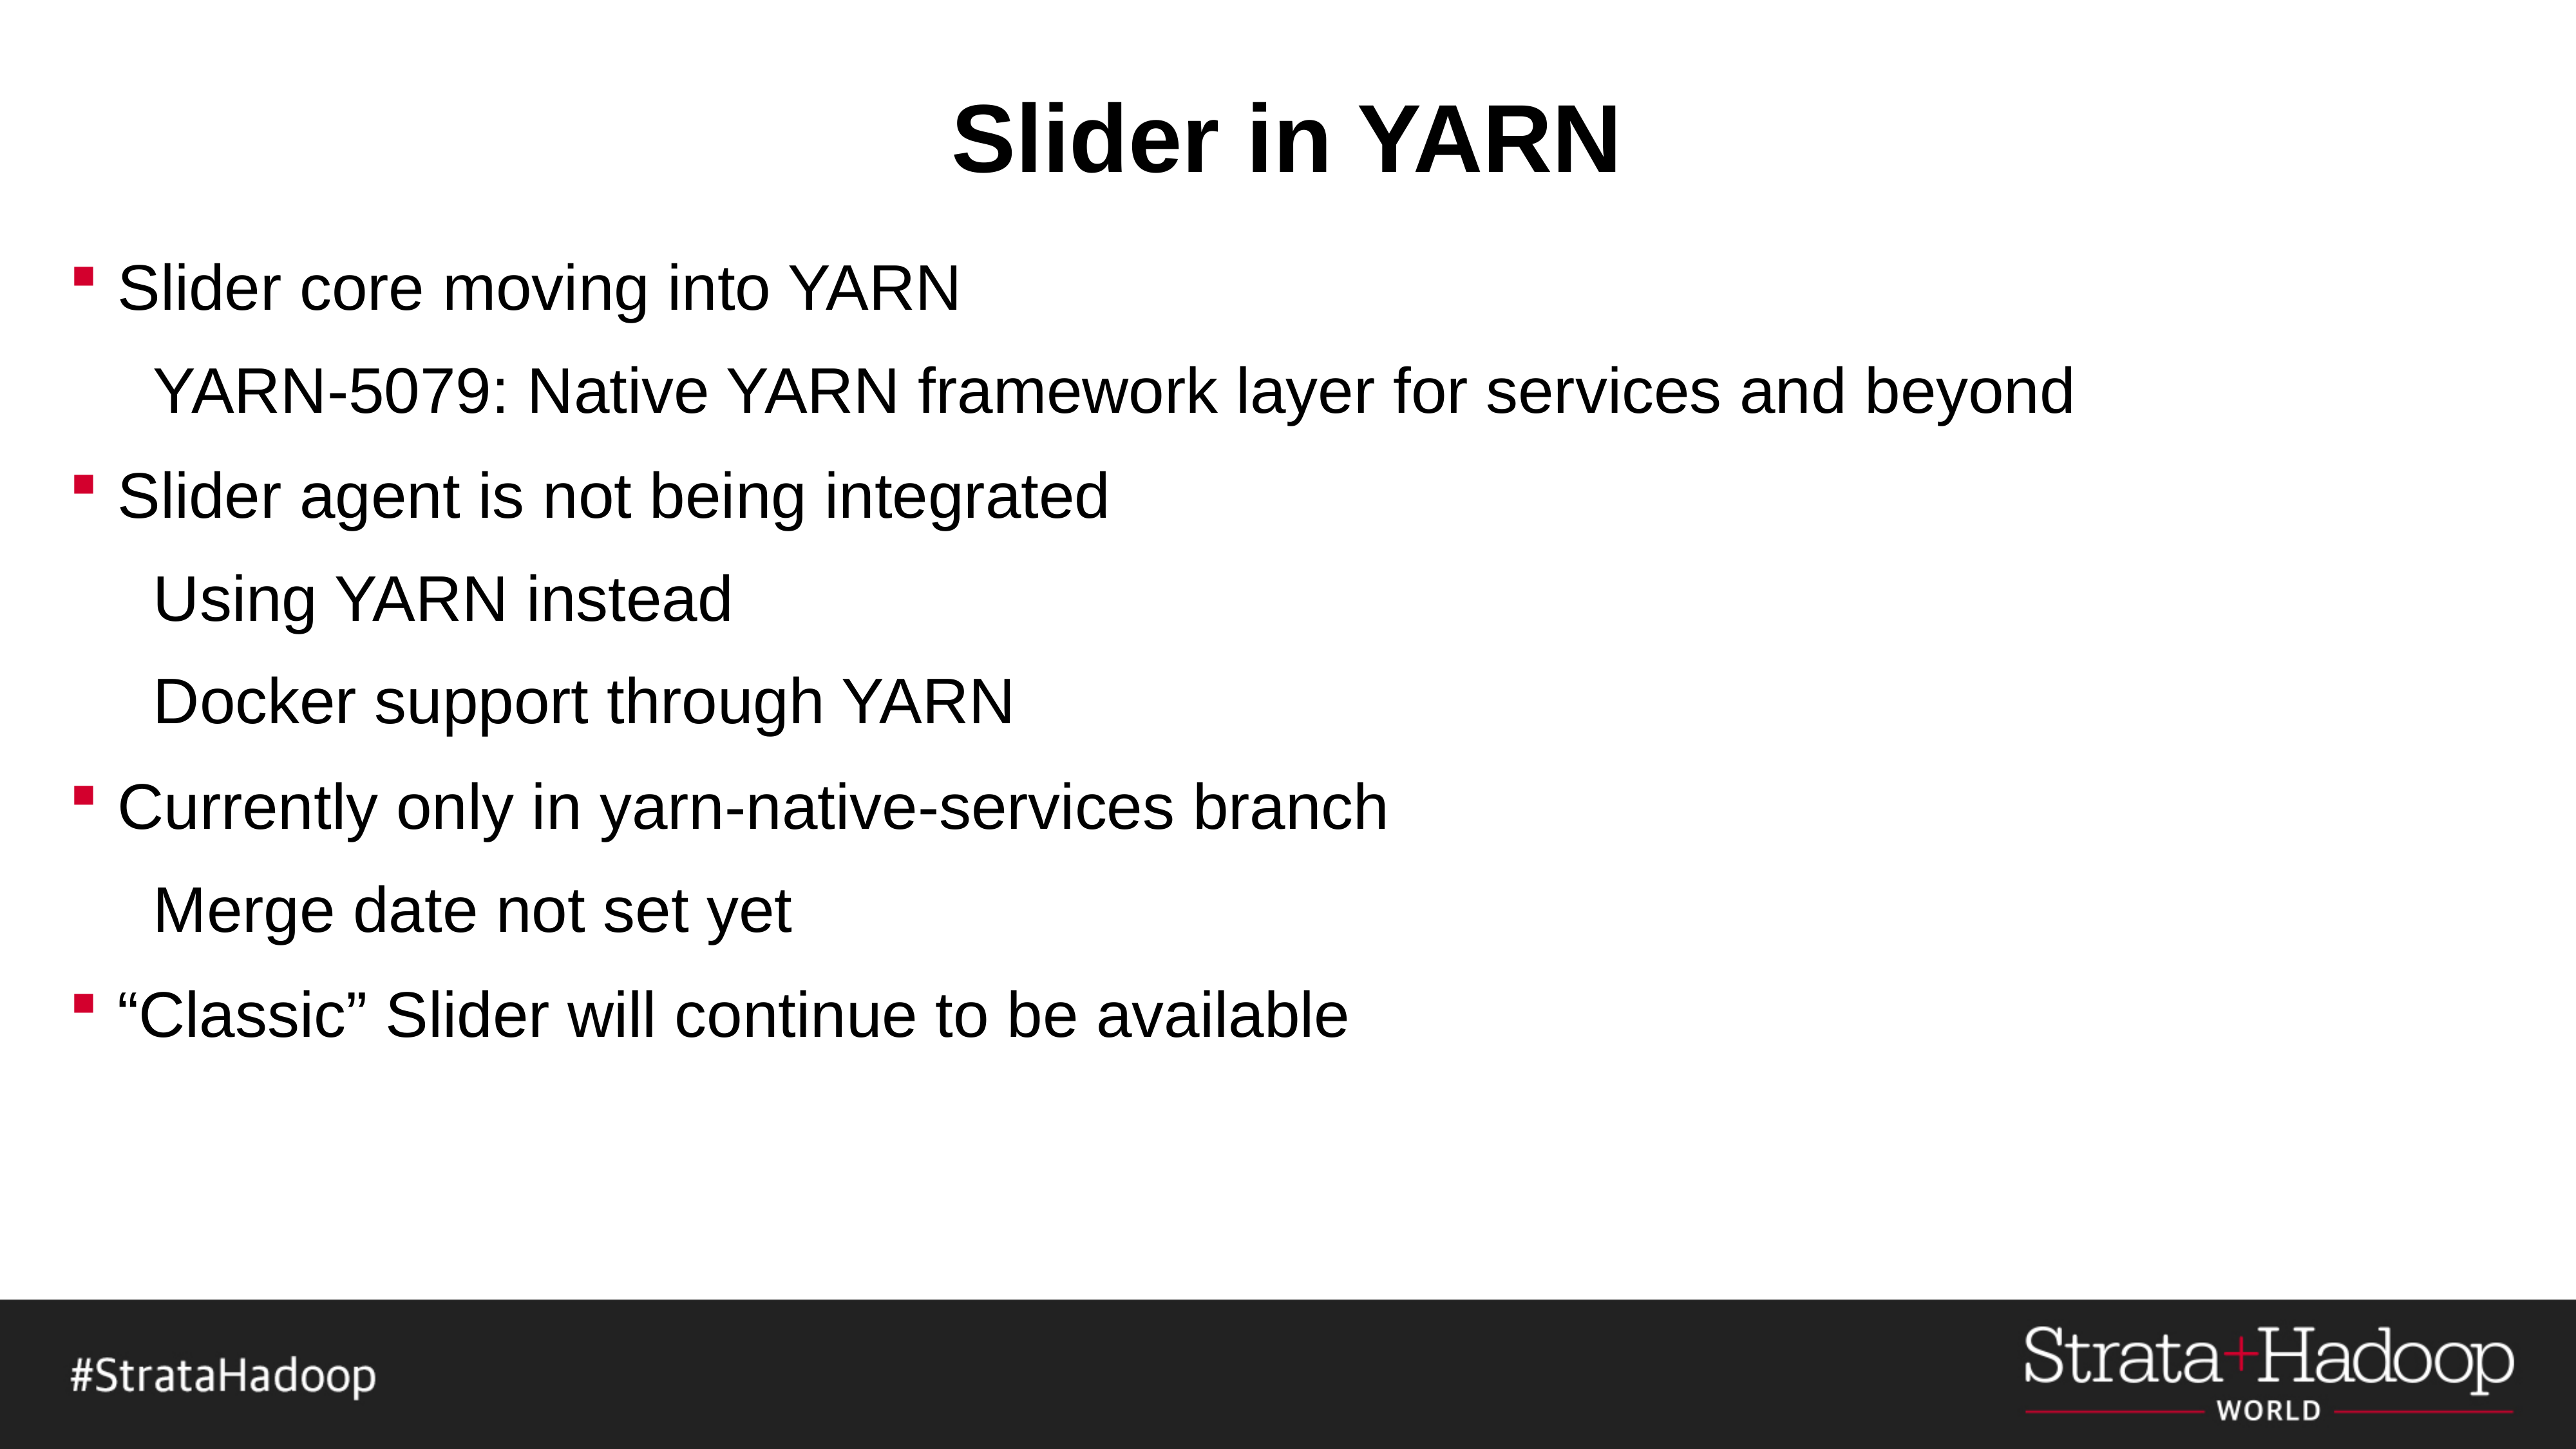

# Slider in YARN
Slider core moving into YARN
YARN-5079: Native YARN framework layer for services and beyond
Slider agent is not being integrated
Using YARN instead
Docker support through YARN
Currently only in yarn-native-services branch
Merge date not set yet
“Classic” Slider will continue to be available